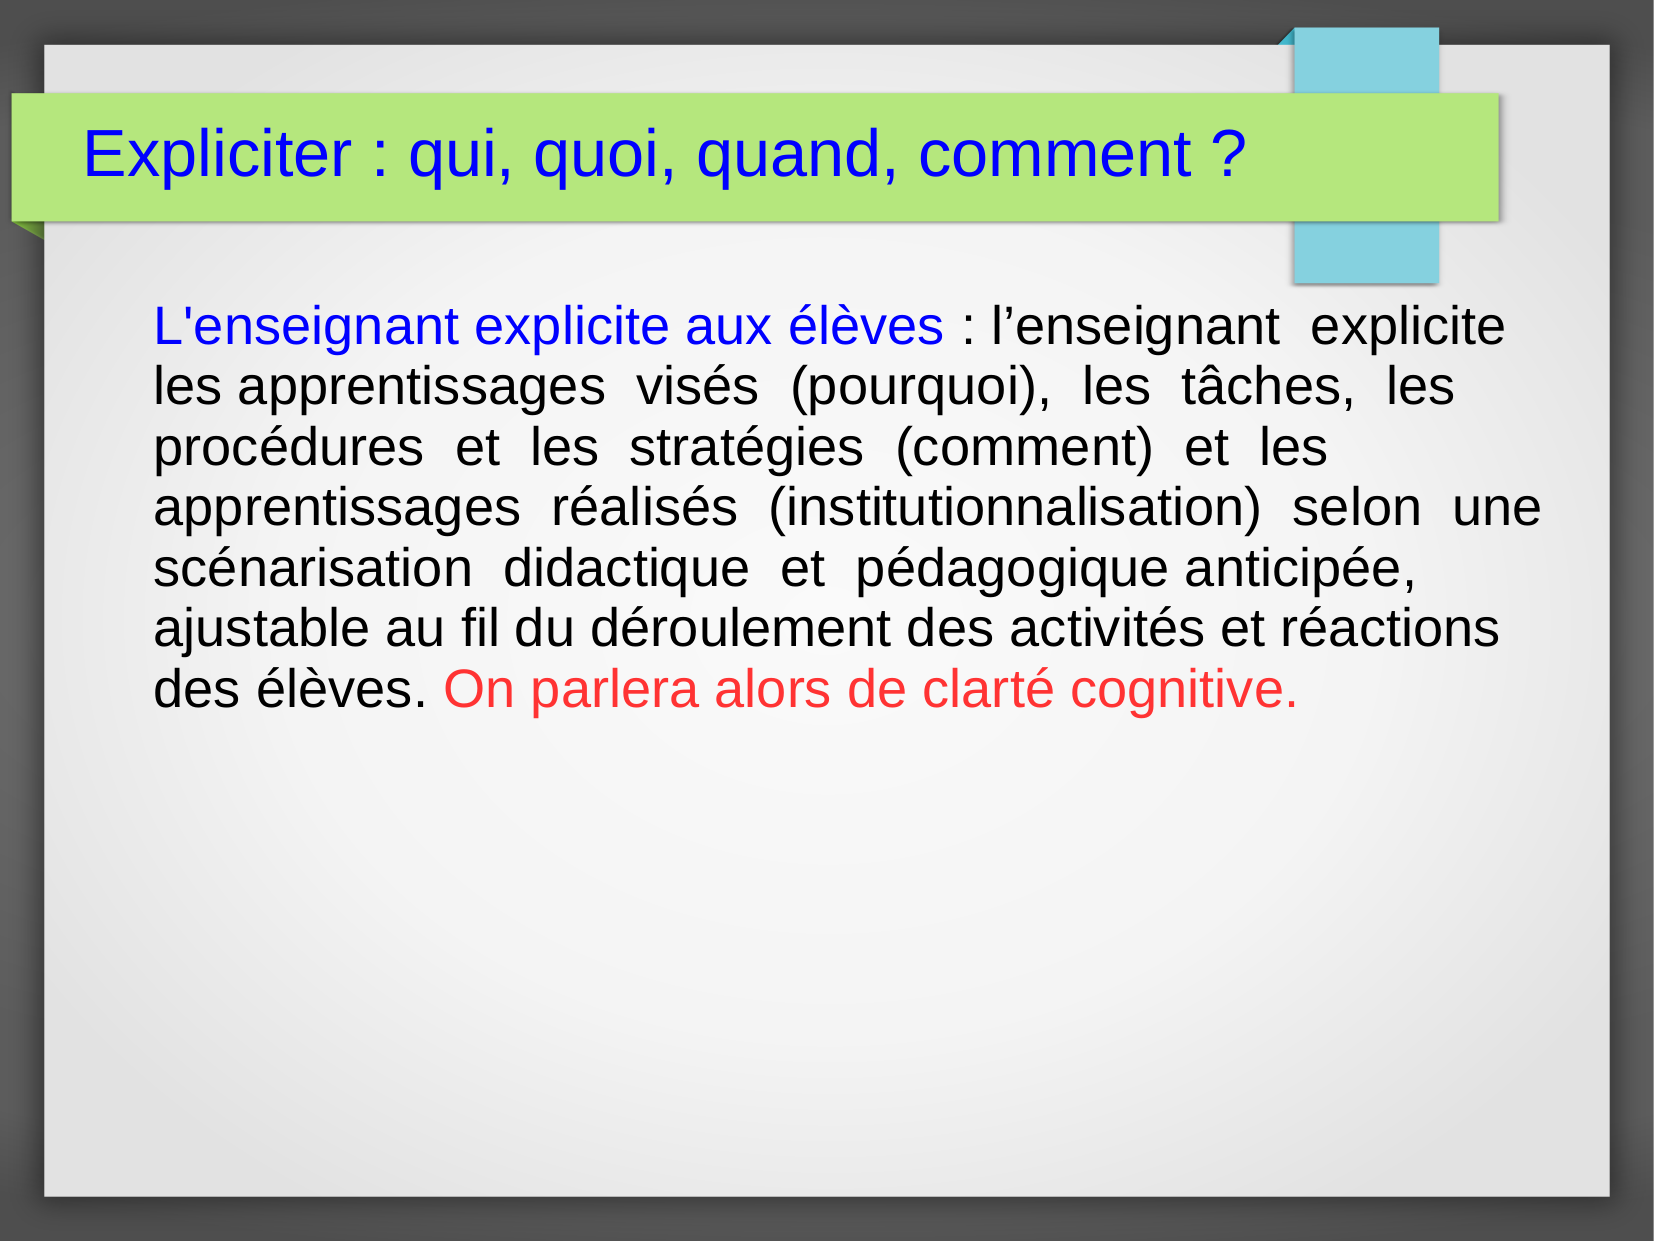

# Expliciter : qui, quoi, quand, comment ?
L'enseignant explicite aux élèves : l’enseignant explicite les apprentissages visés (pourquoi), les tâches, les procédures et les stratégies (comment) et les apprentissages réalisés (institutionnalisation) selon une scénarisation didactique et pédagogique anticipée, ajustable au fil du déroulement des activités et réactions des élèves. On parlera alors de clarté cognitive.